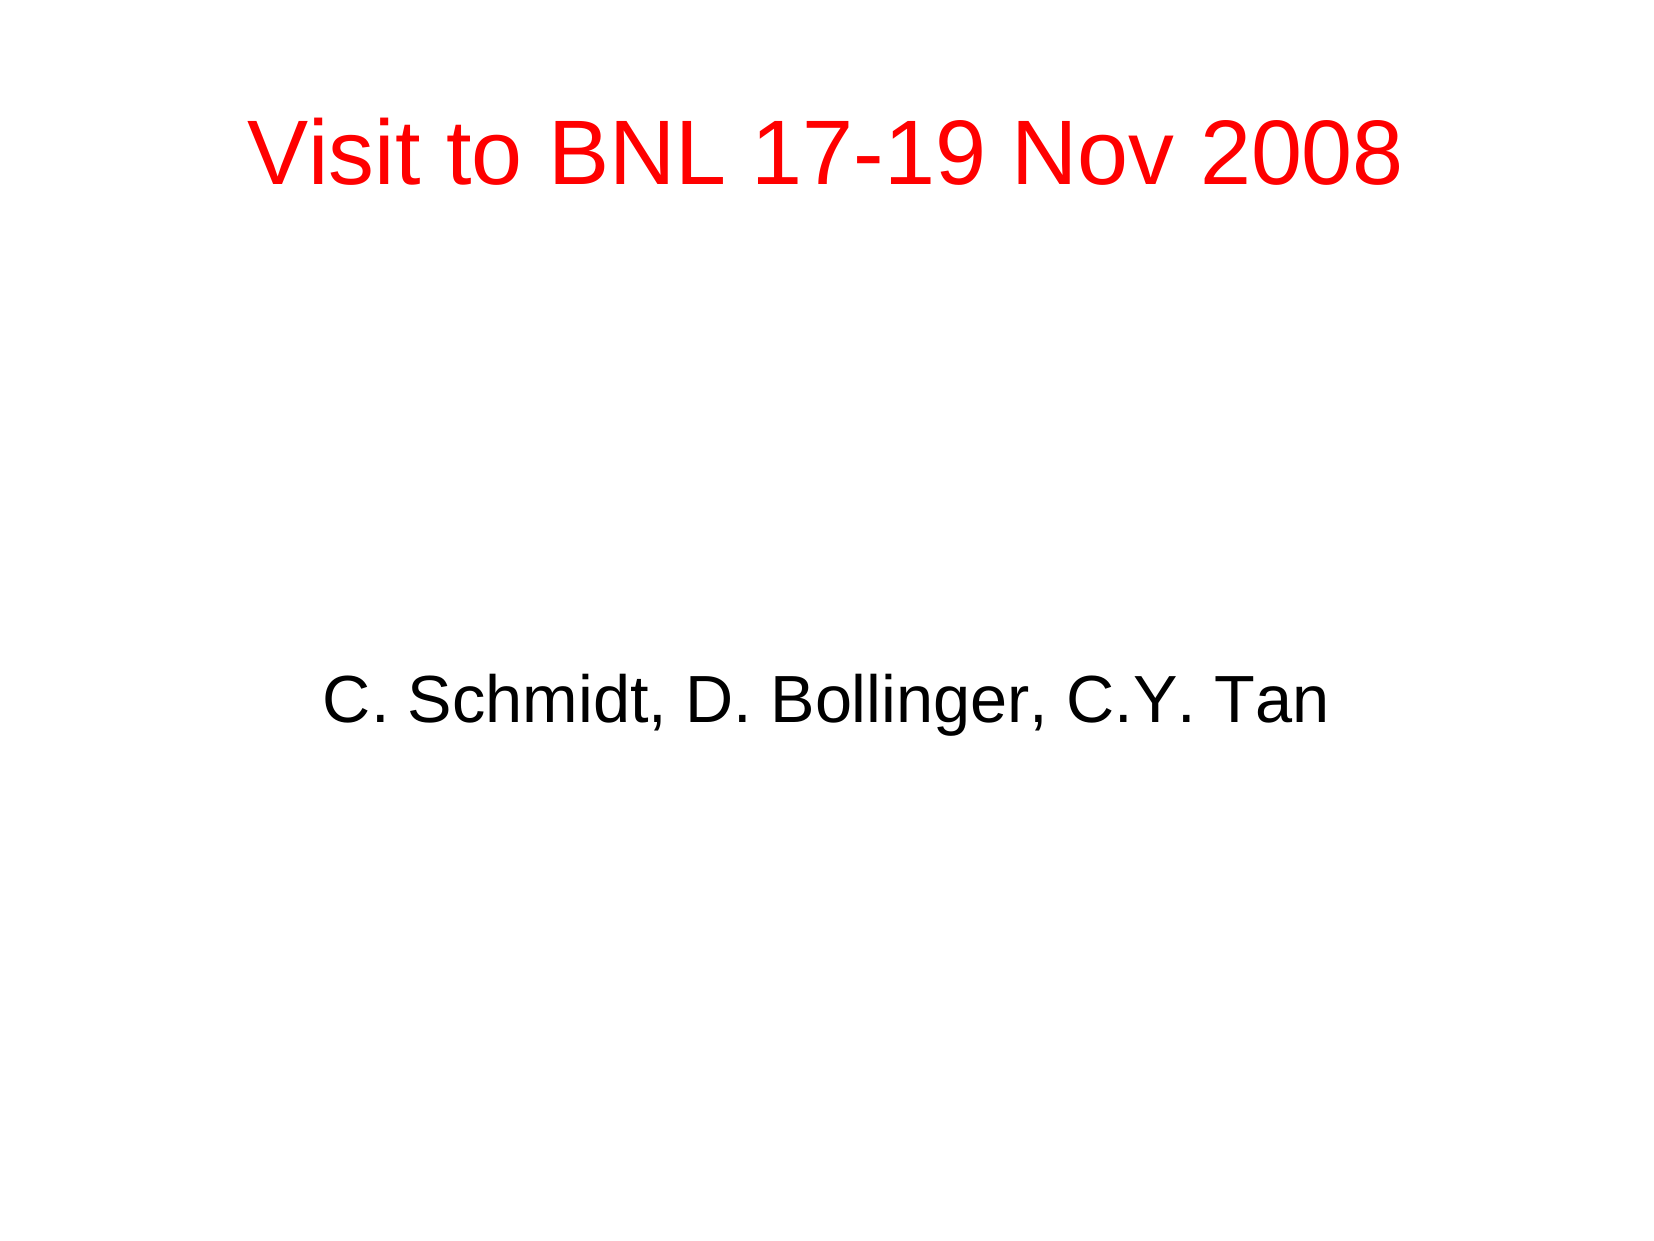

# Visit to BNL 17-19 Nov 2008
C. Schmidt, D. Bollinger, C.Y. Tan